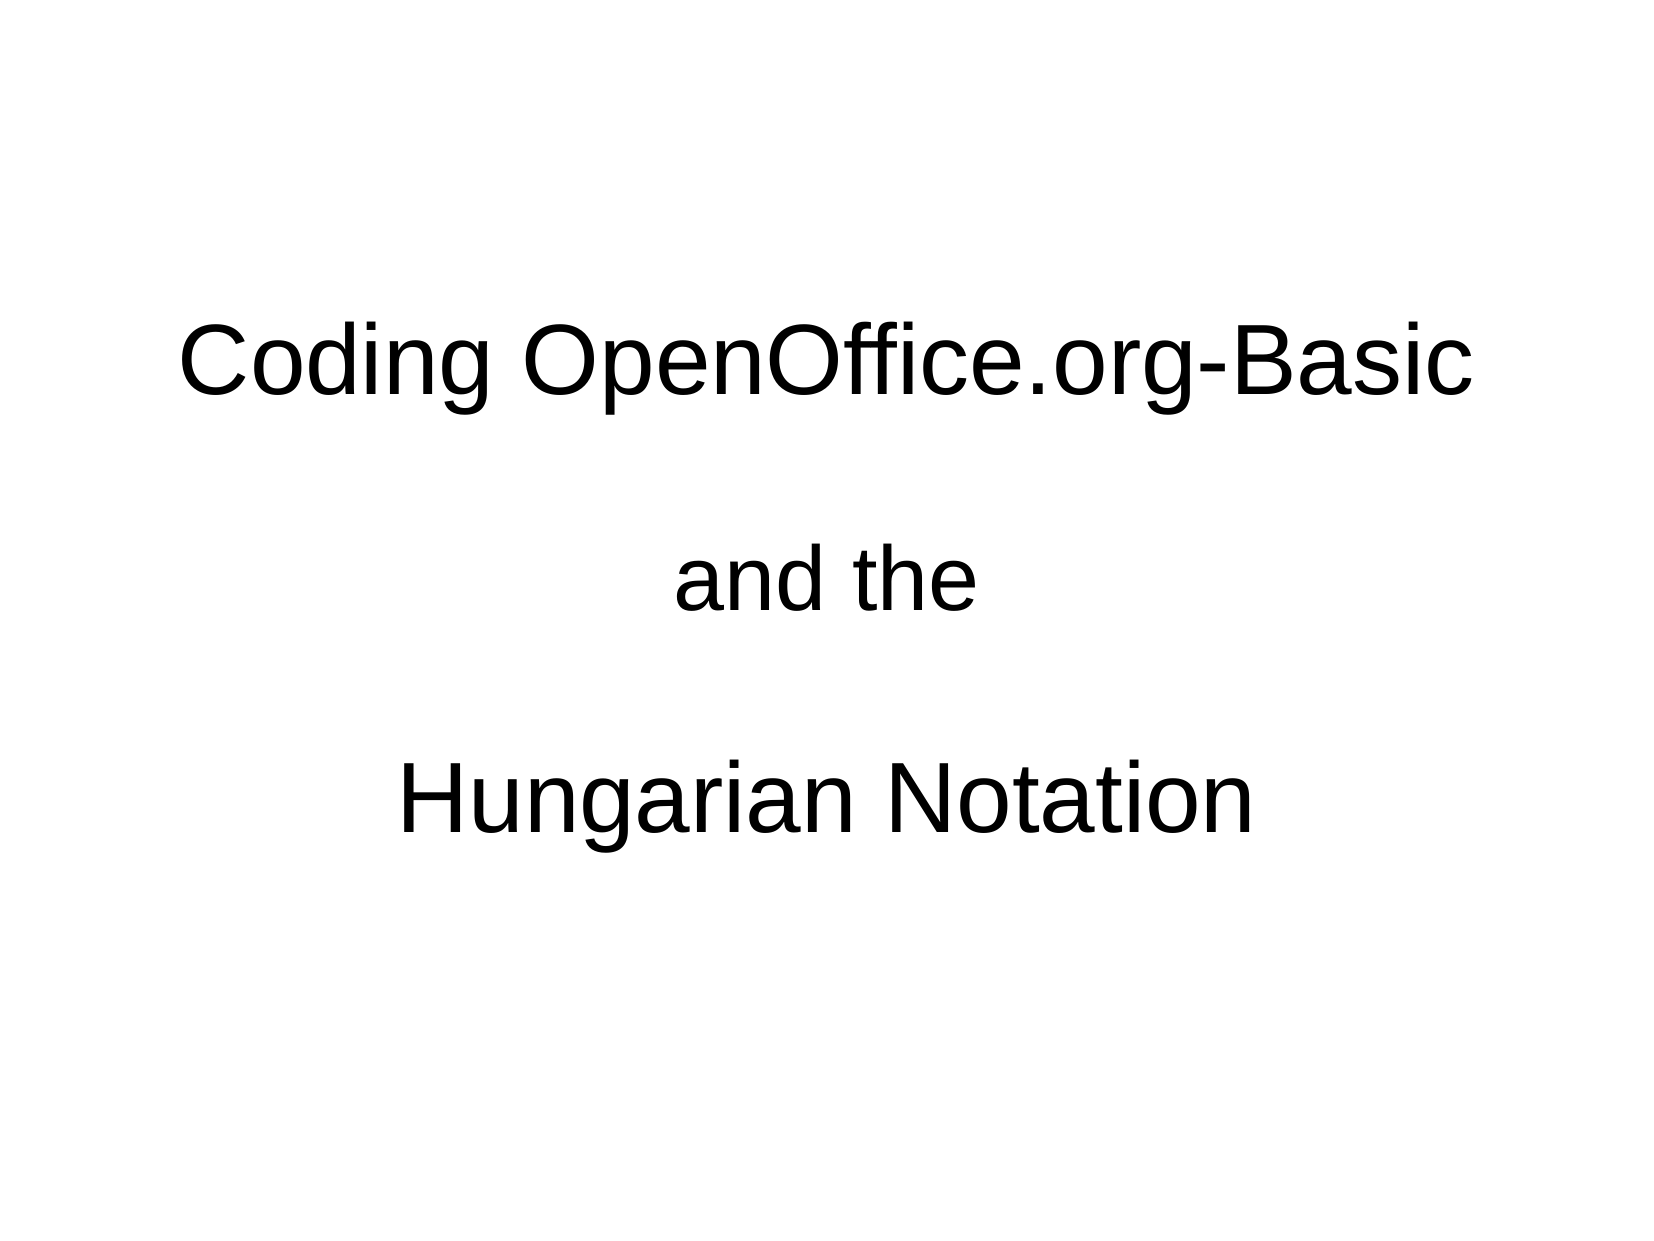

# Coding OpenOffice.org-Basic
and the
Hungarian Notation